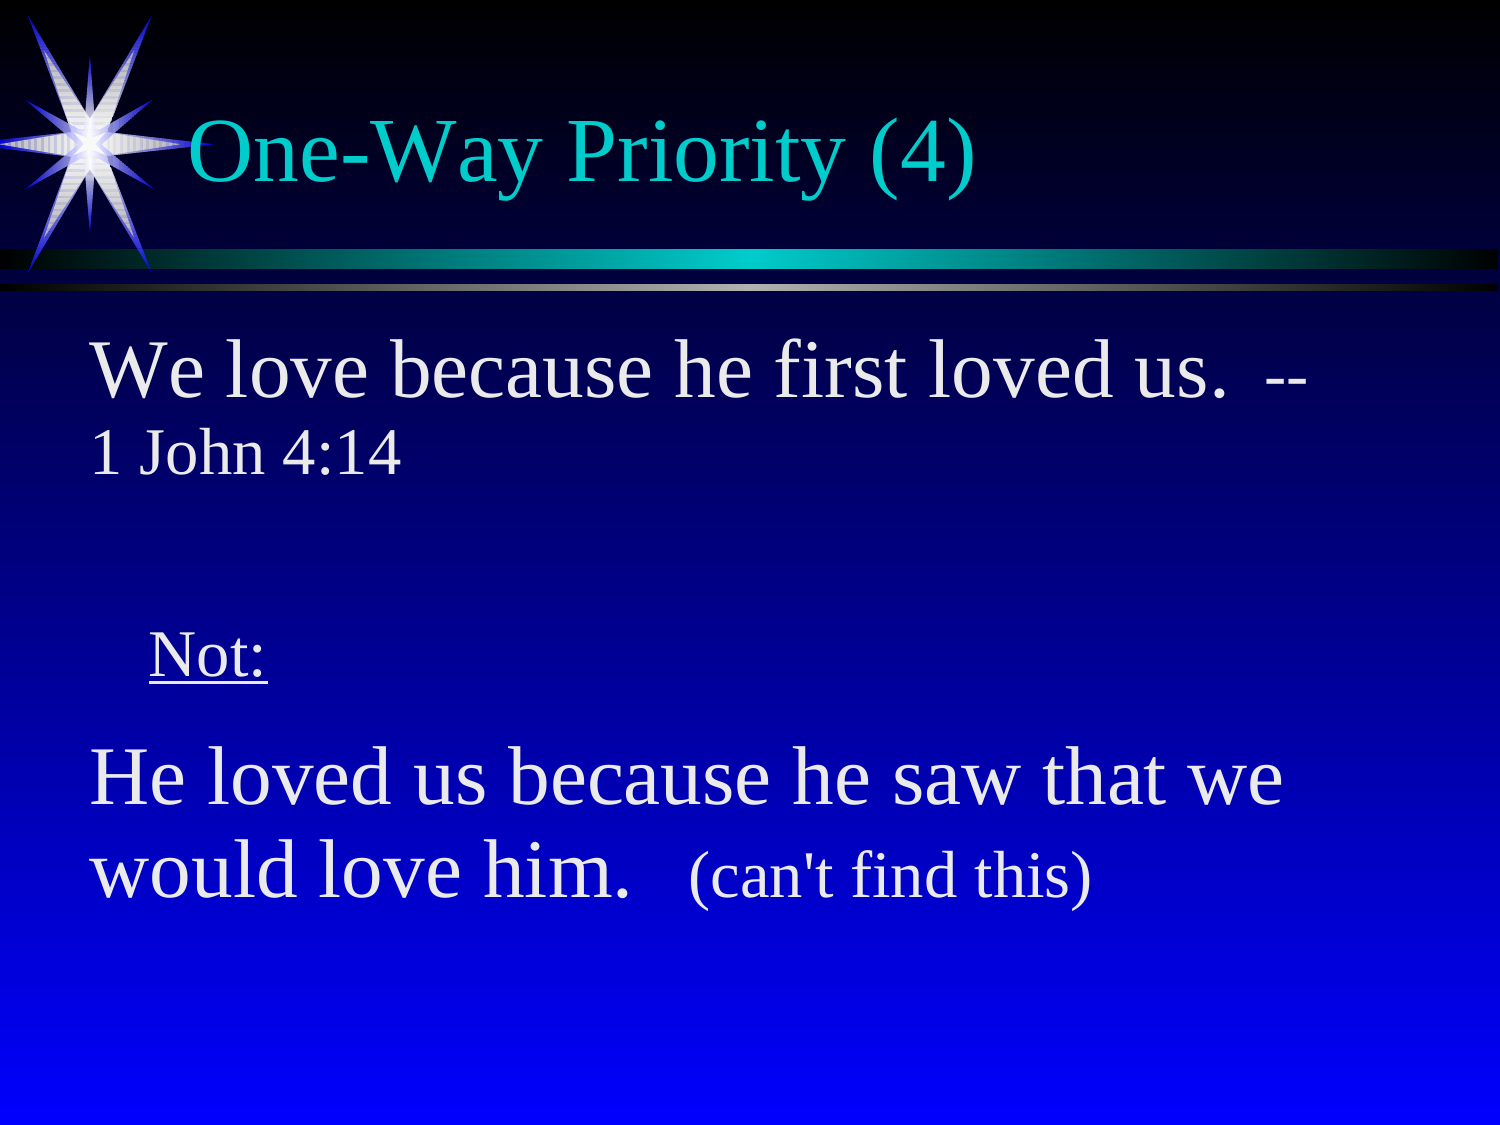

# One-Way Priority (4)
We love because he first loved us. --1 John 4:14
Not:
He loved us because he saw that we would love him. (can't find this)